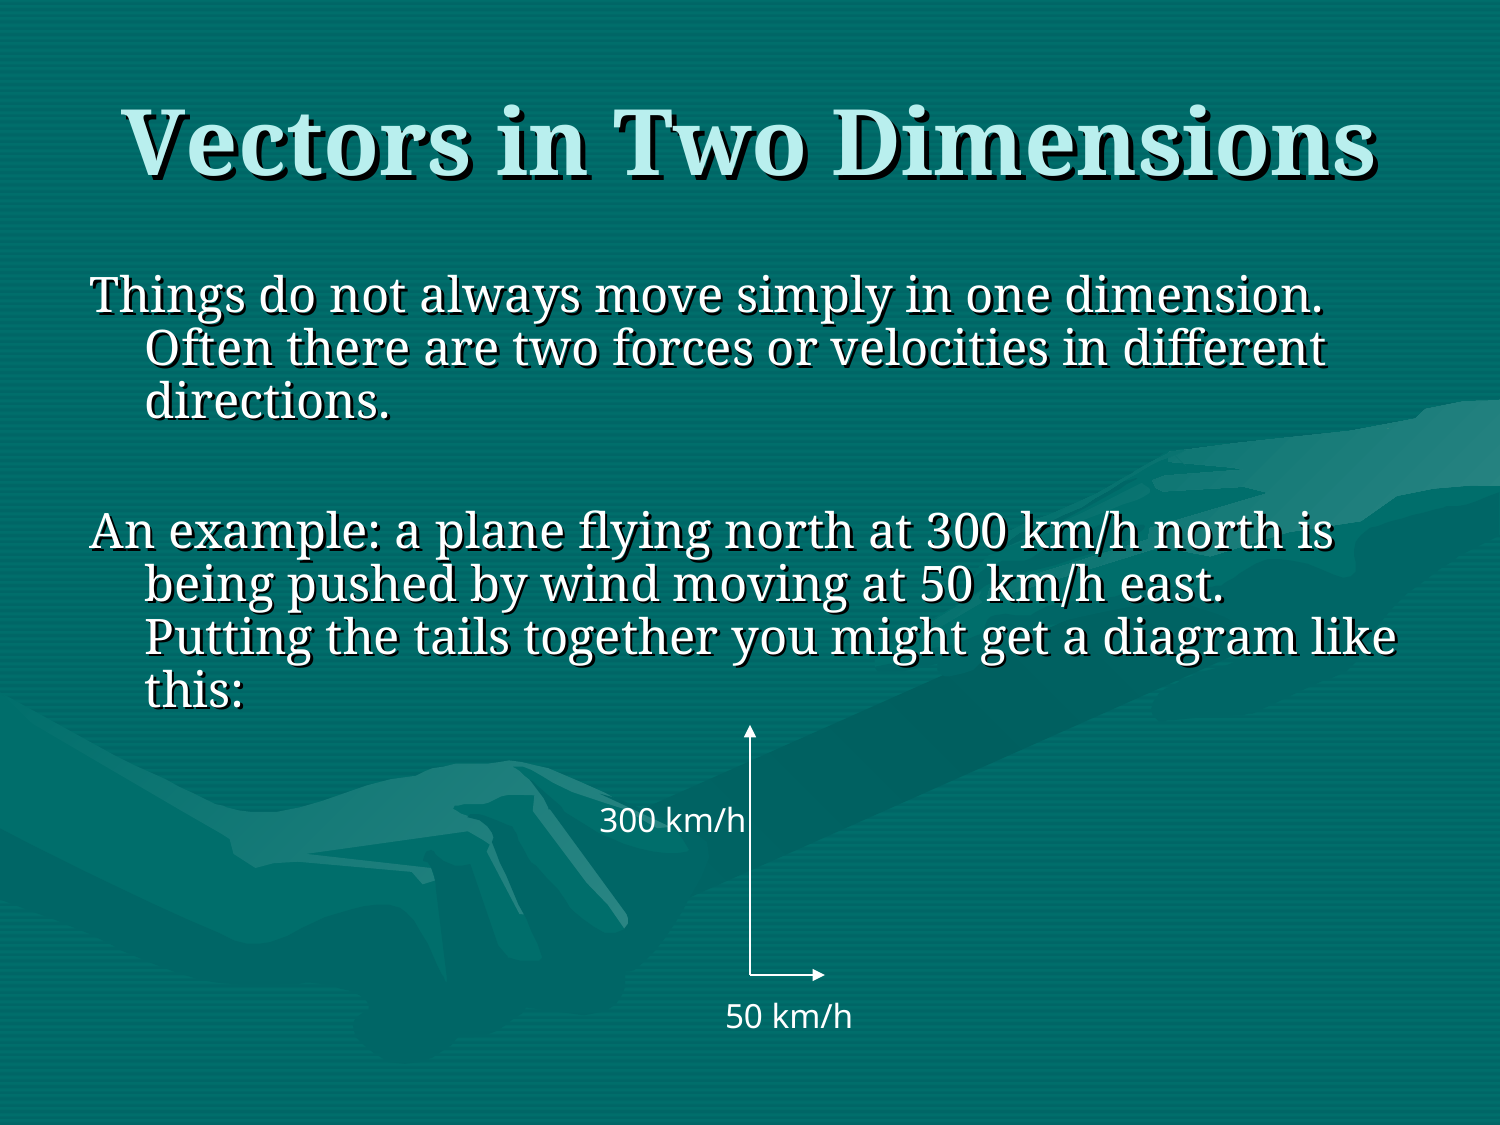

# Vectors in Two Dimensions
Things do not always move simply in one dimension. Often there are two forces or velocities in different directions.
An example: a plane flying north at 300 km/h north is being pushed by wind moving at 50 km/h east. Putting the tails together you might get a diagram like this:
300 km/h
50 km/h